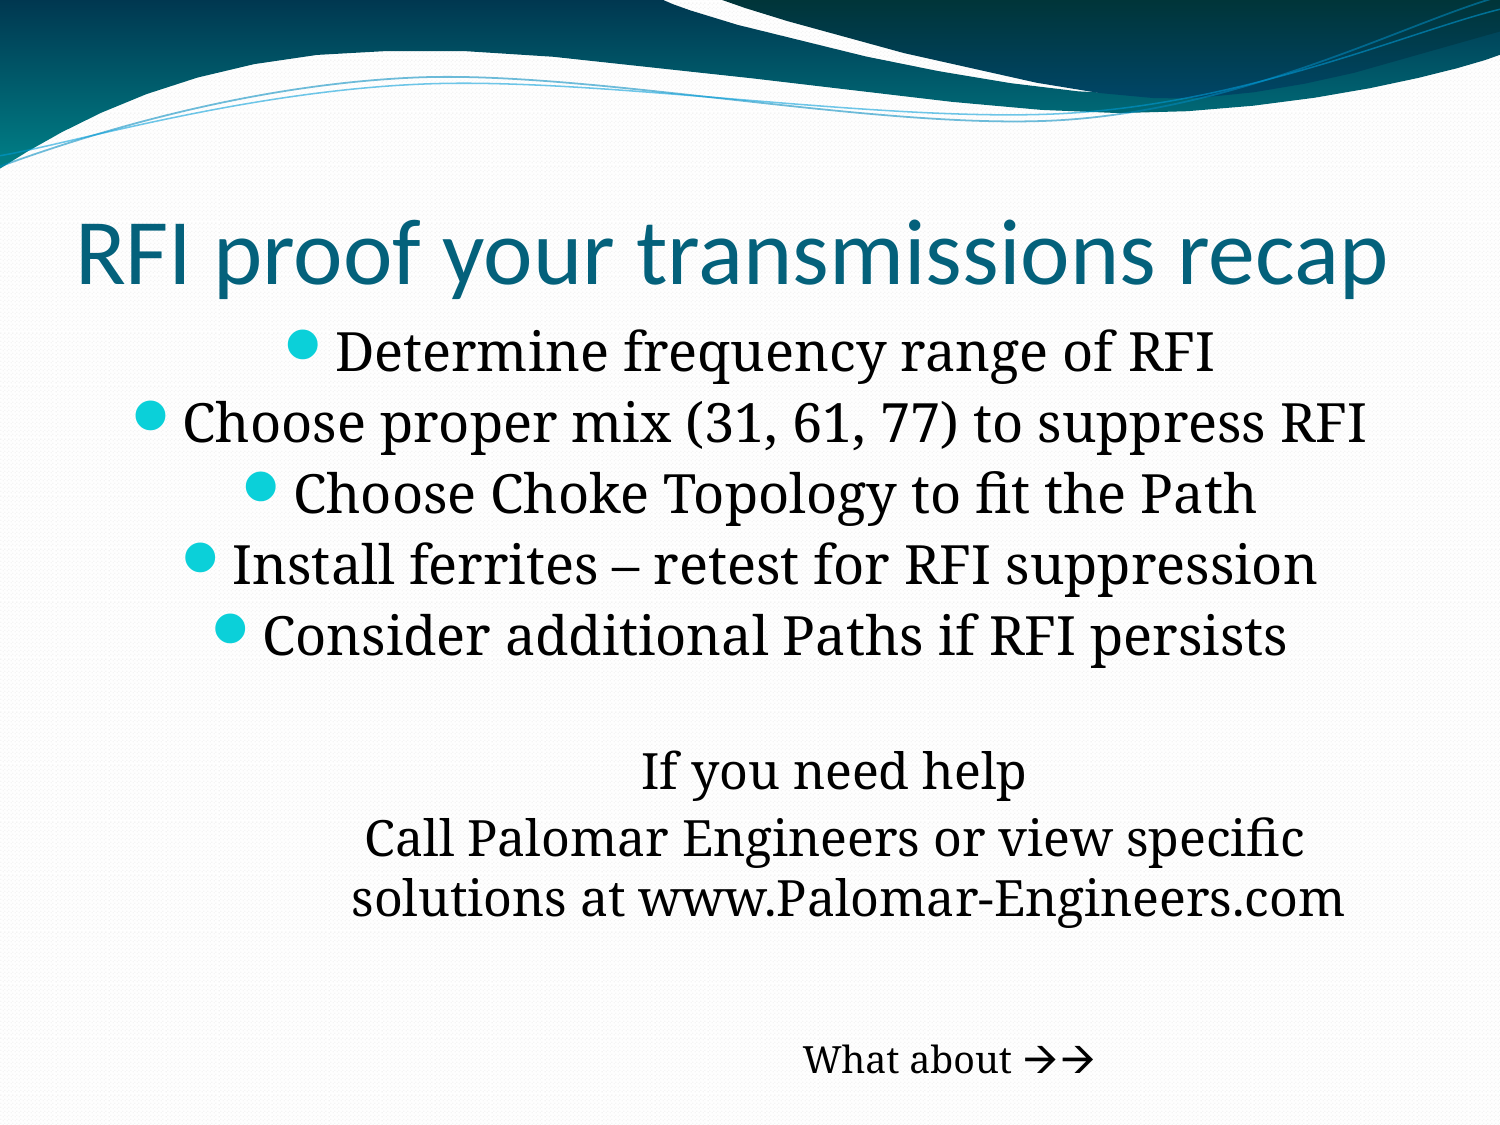

# RFI proof your transmissions recap
Determine frequency range of RFI
Choose proper mix (31, 61, 77) to suppress RFI
Choose Choke Topology to fit the Path
Install ferrites – retest for RFI suppression
Consider additional Paths if RFI persists
If you need help
Call Palomar Engineers or view specific solutions at www.Palomar-Engineers.com
What about 